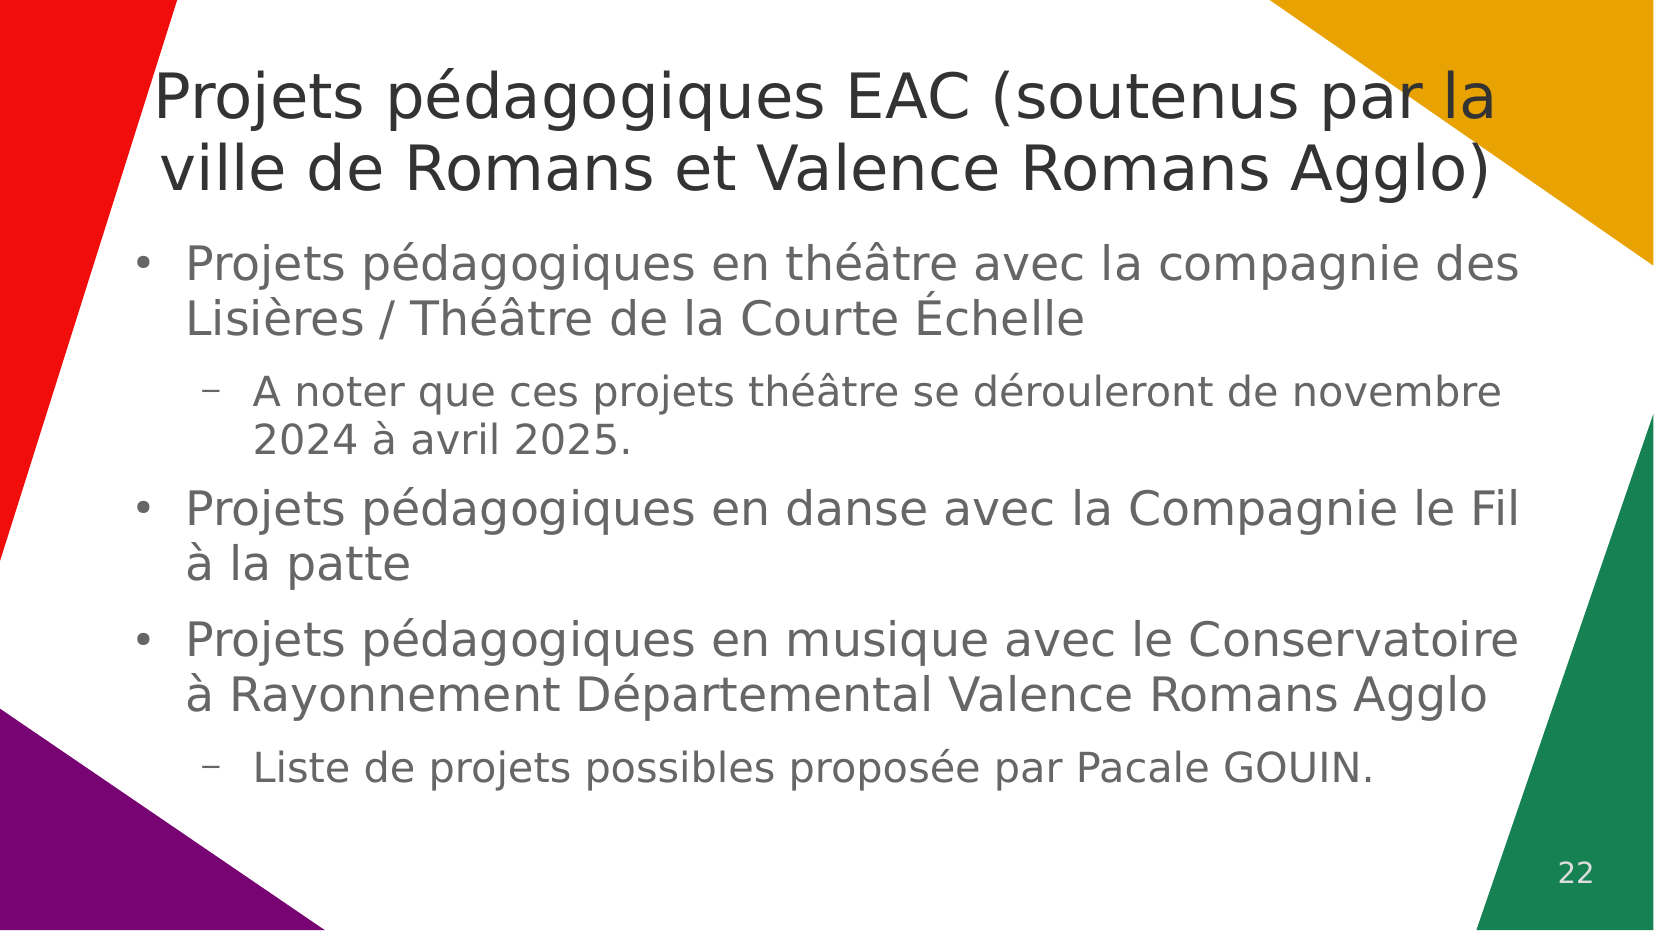

# Projets pédagogiques EAC (soutenus par la ville de Romans et Valence Romans Agglo)
Projets pédagogiques en théâtre avec la compagnie des Lisières / Théâtre de la Courte Échelle
A noter que ces projets théâtre se dérouleront de novembre 2024 à avril 2025.
Projets pédagogiques en danse avec la Compagnie le Fil à la patte
Projets pédagogiques en musique avec le Conservatoire à Rayonnement Départemental Valence Romans Agglo
Liste de projets possibles proposée par Pacale GOUIN.
22